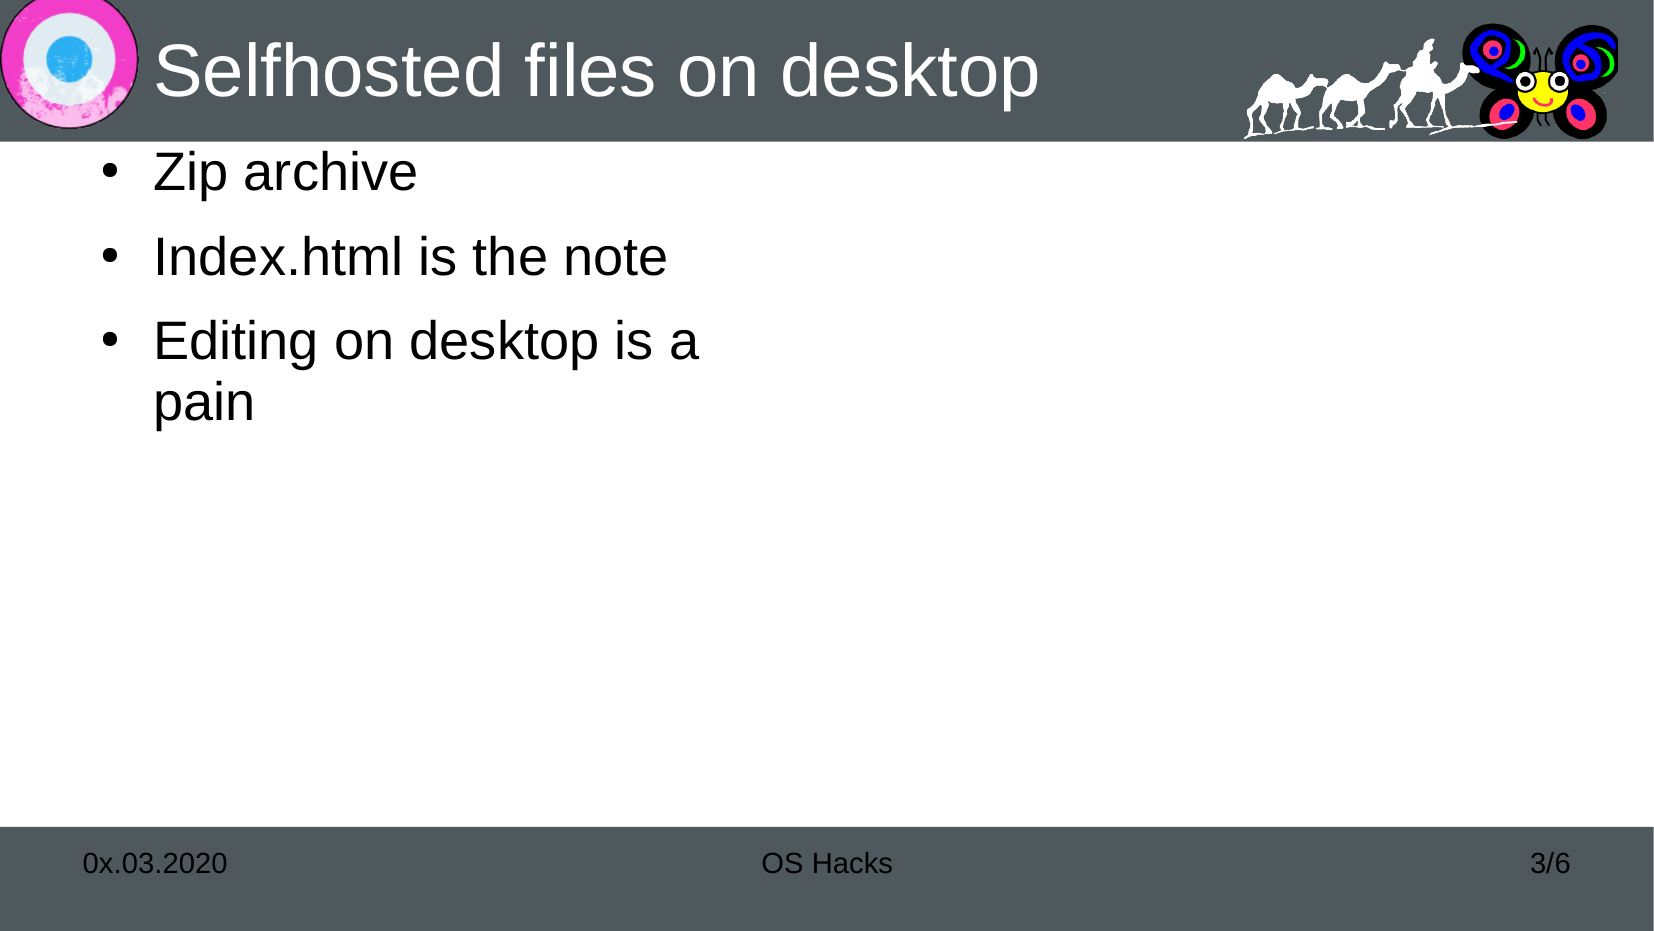

# Selfhosted files on desktop
Zip archive
Index.html is the note
Editing on desktop is a pain
08. März 2019
3